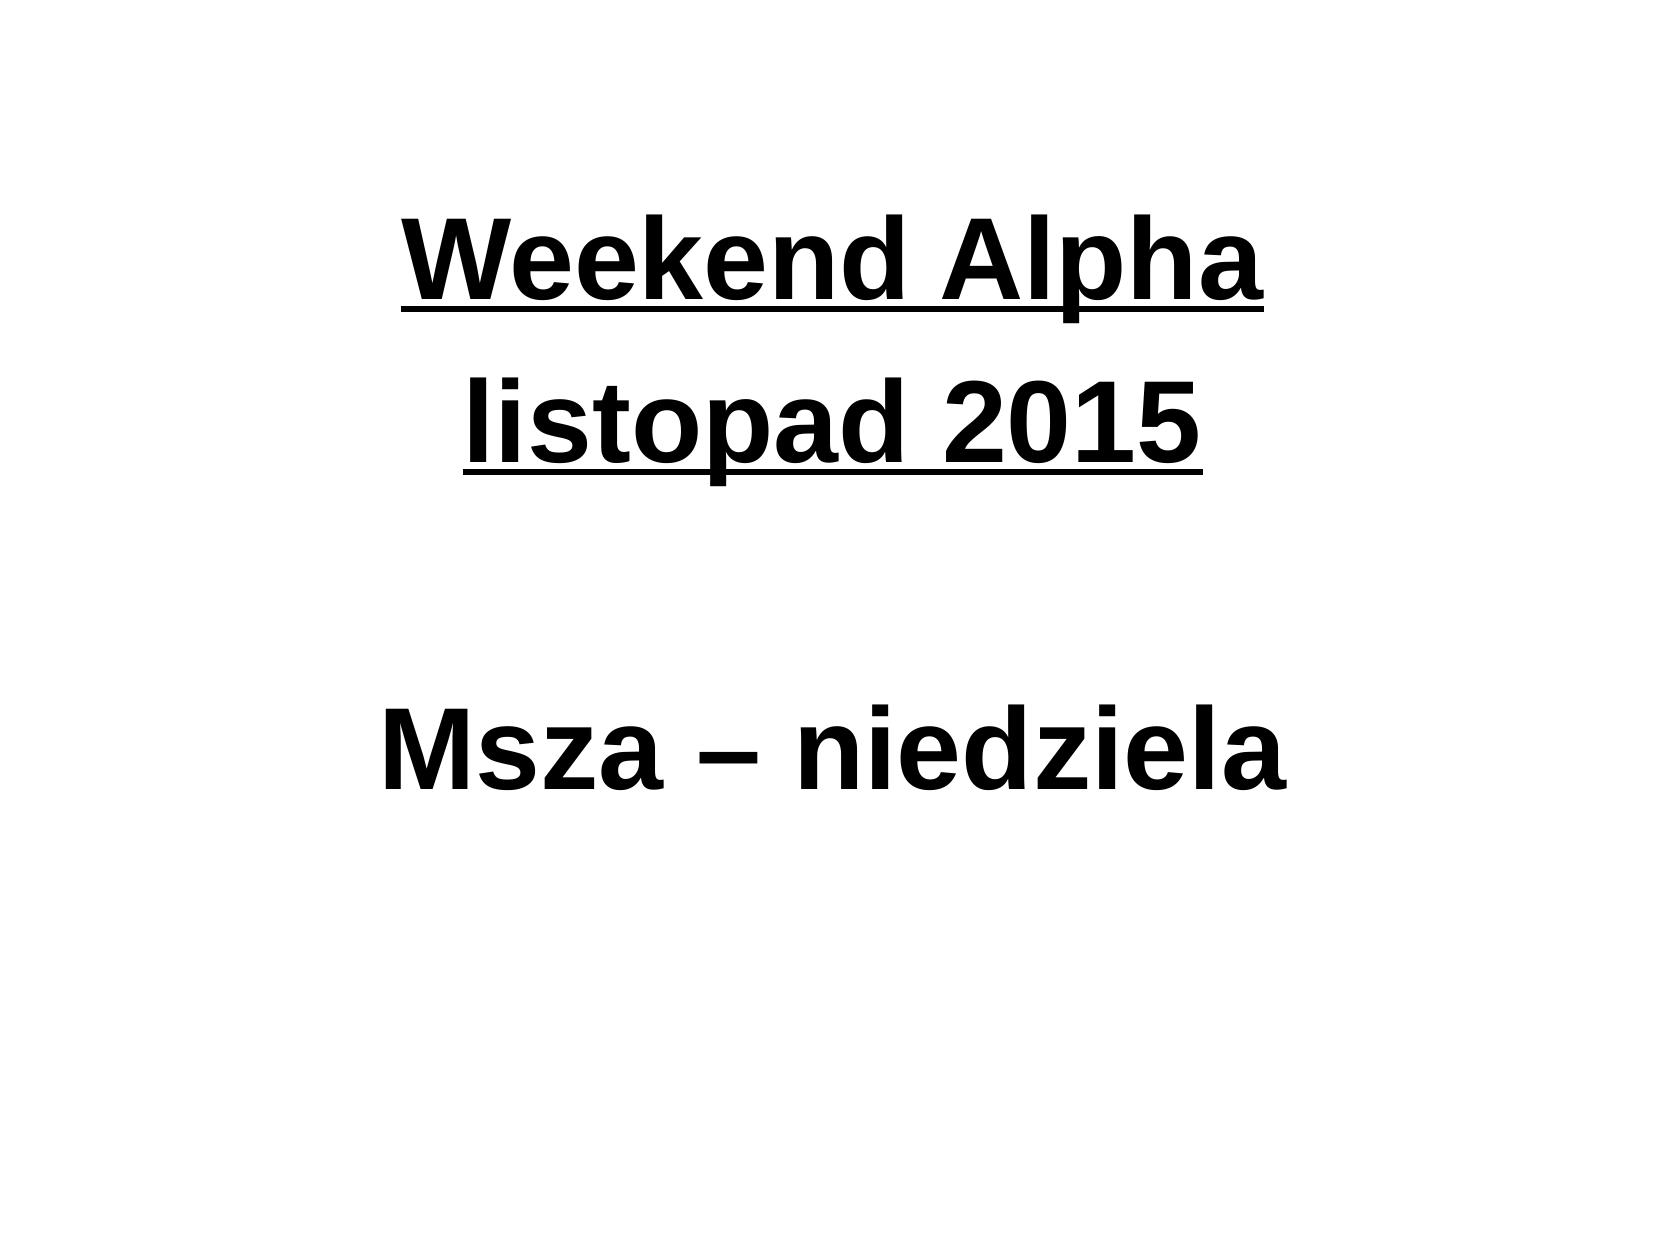

Weekend Alpha
listopad 2015
Msza – niedziela